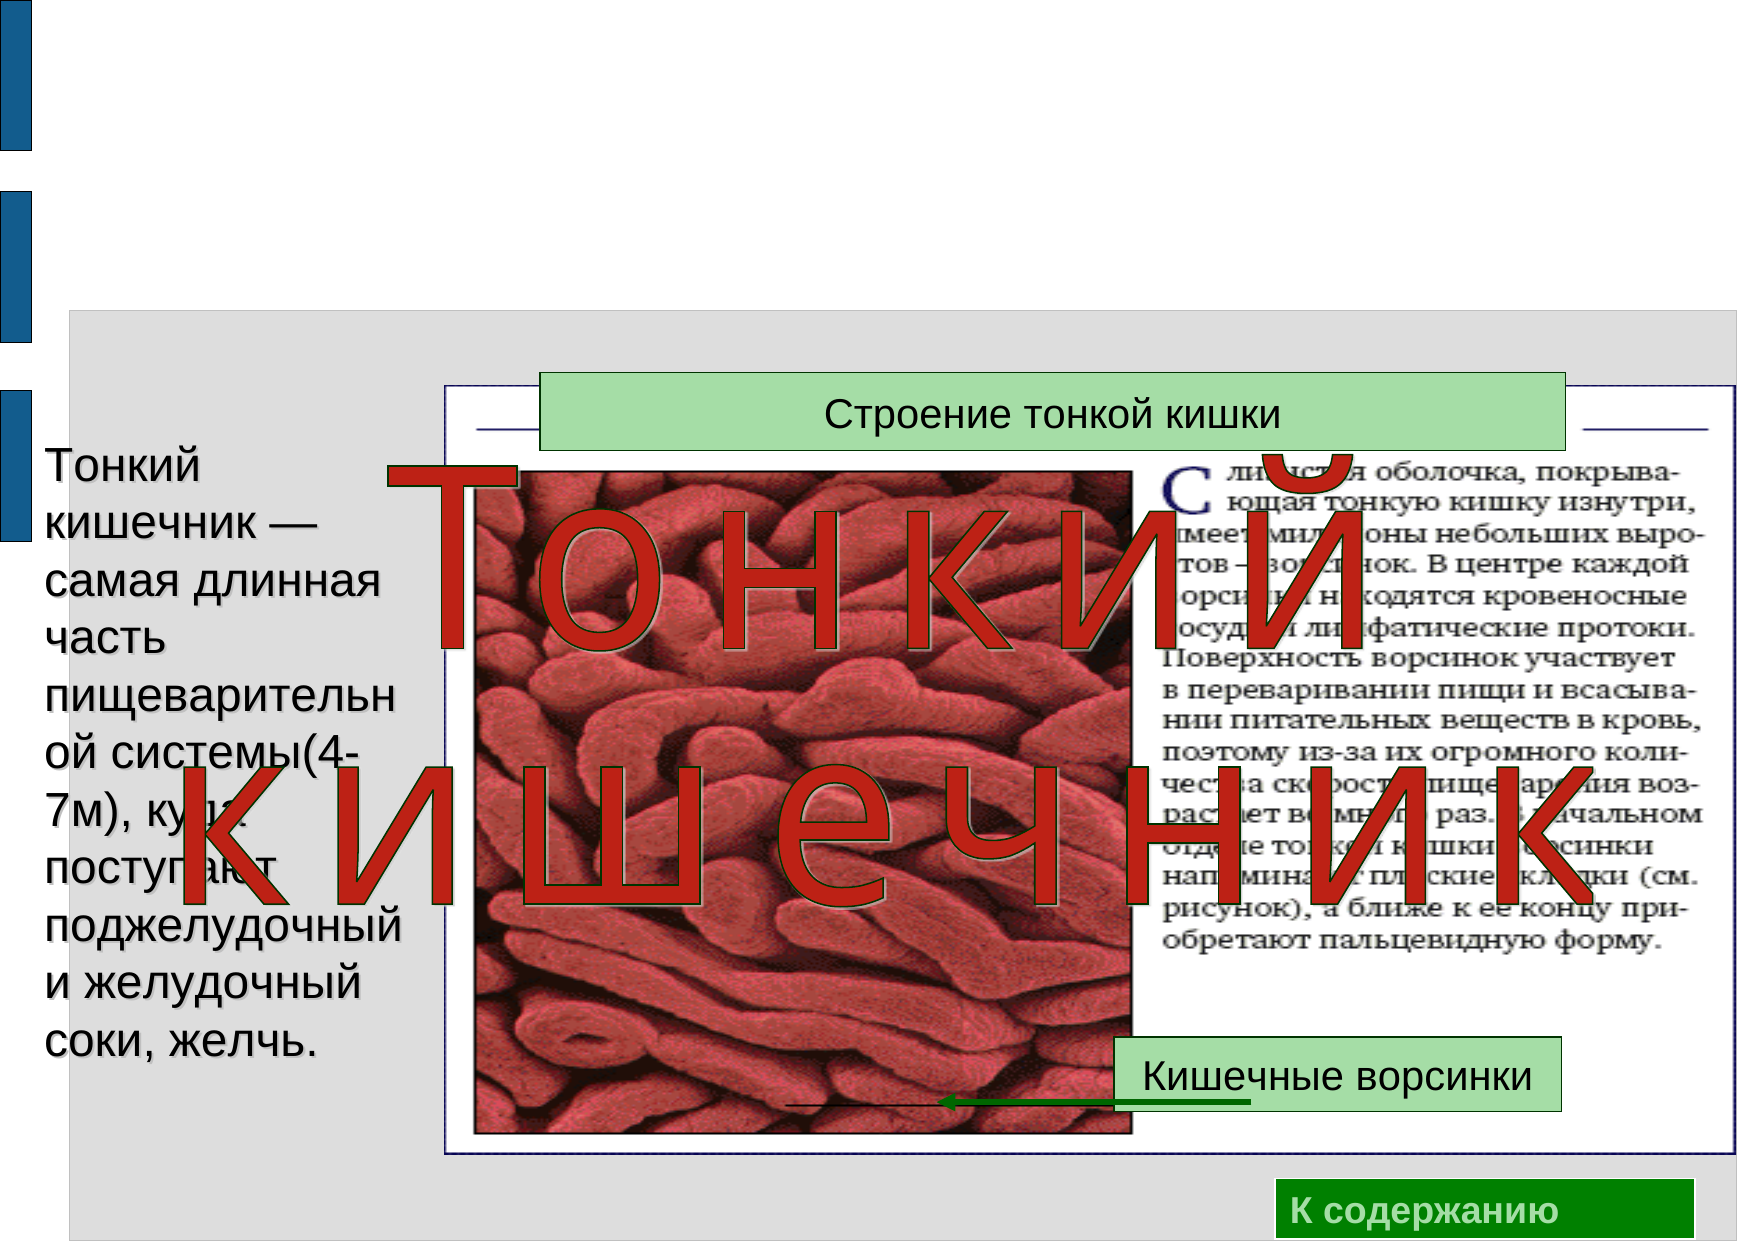

#
Строение тонкой кишки
Тонкий кишечник — самая длинная часть пищеварительной системы(4-7м), куда поступают поджелудочный и желудочный соки, желчь.
Тонкий
кишечник
Кишечные ворсинки
К содержанию